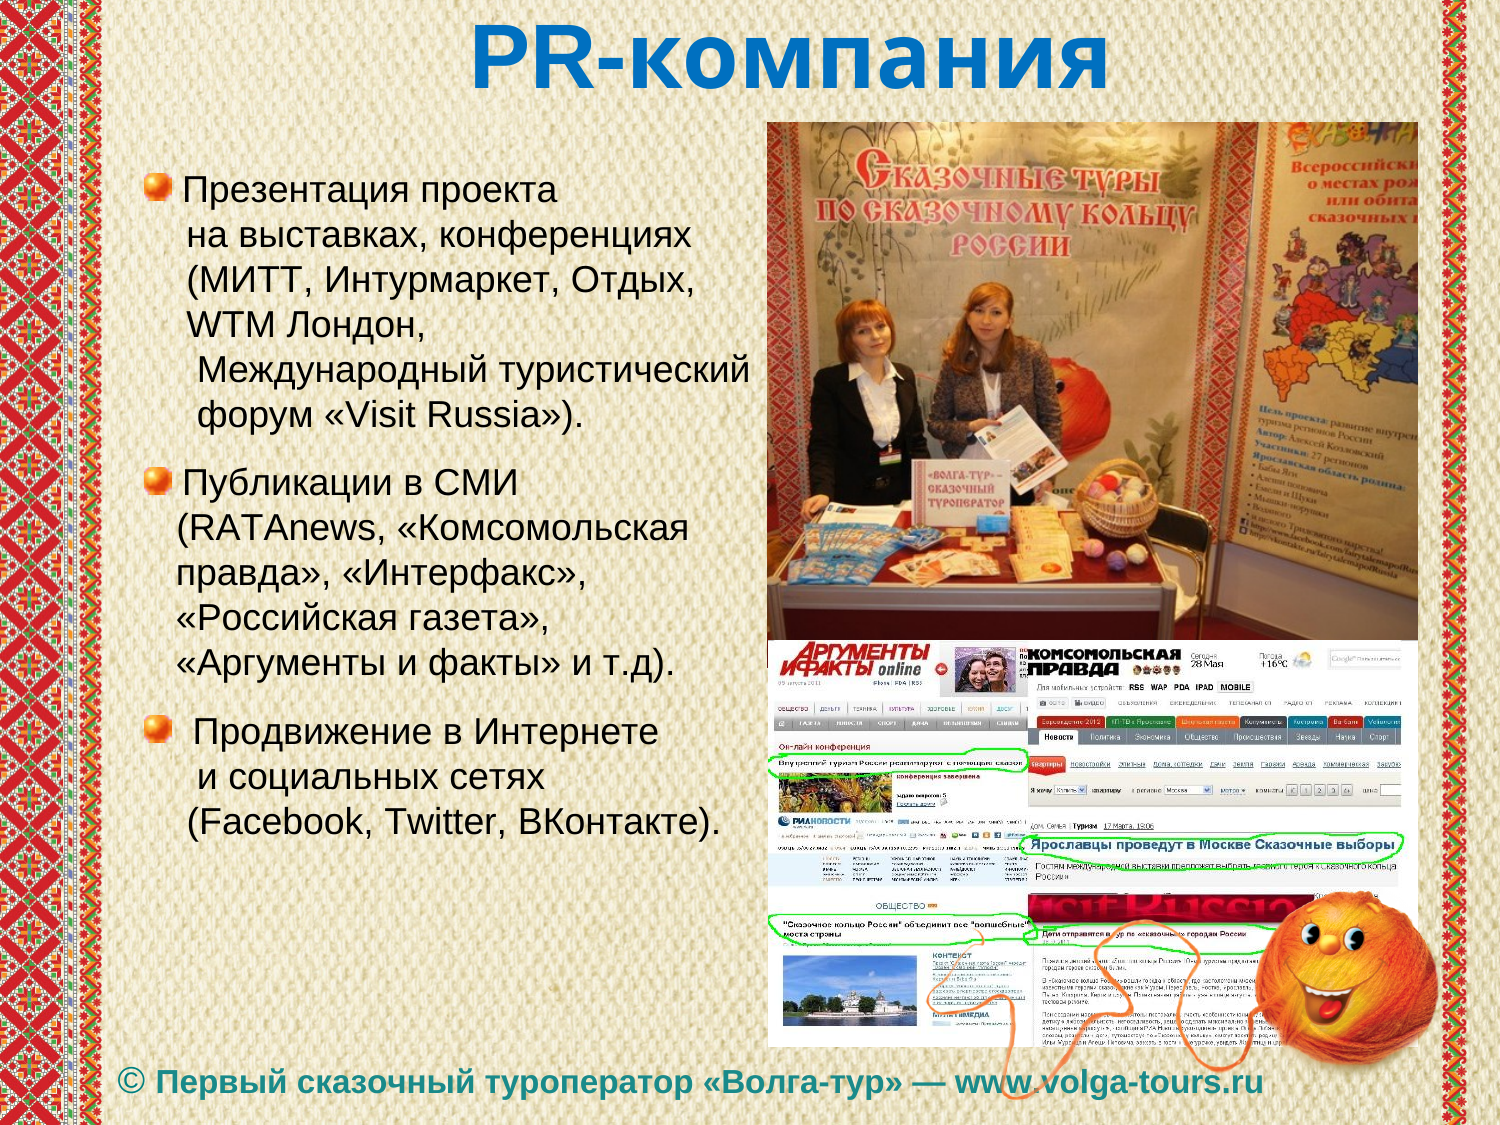

PR-компания
 Презентация проекта
 на выставках, конференциях (МИТТ, Интурмаркет, Отдых, WTM Лондон, Международный туристический форум «Visit Russia»).
 Публикации в СМИ (RATAnews, «Комсомольская правда», «Интерфакс», «Российская газета», «Аргументы и факты» и т.д).
 Продвижение в Интернете
 и социальных сетях
 (Facebook, Twitter, ВКонтакте).
© Первый сказочный туроператор «Волга-тур» — www.volga-tours.ru